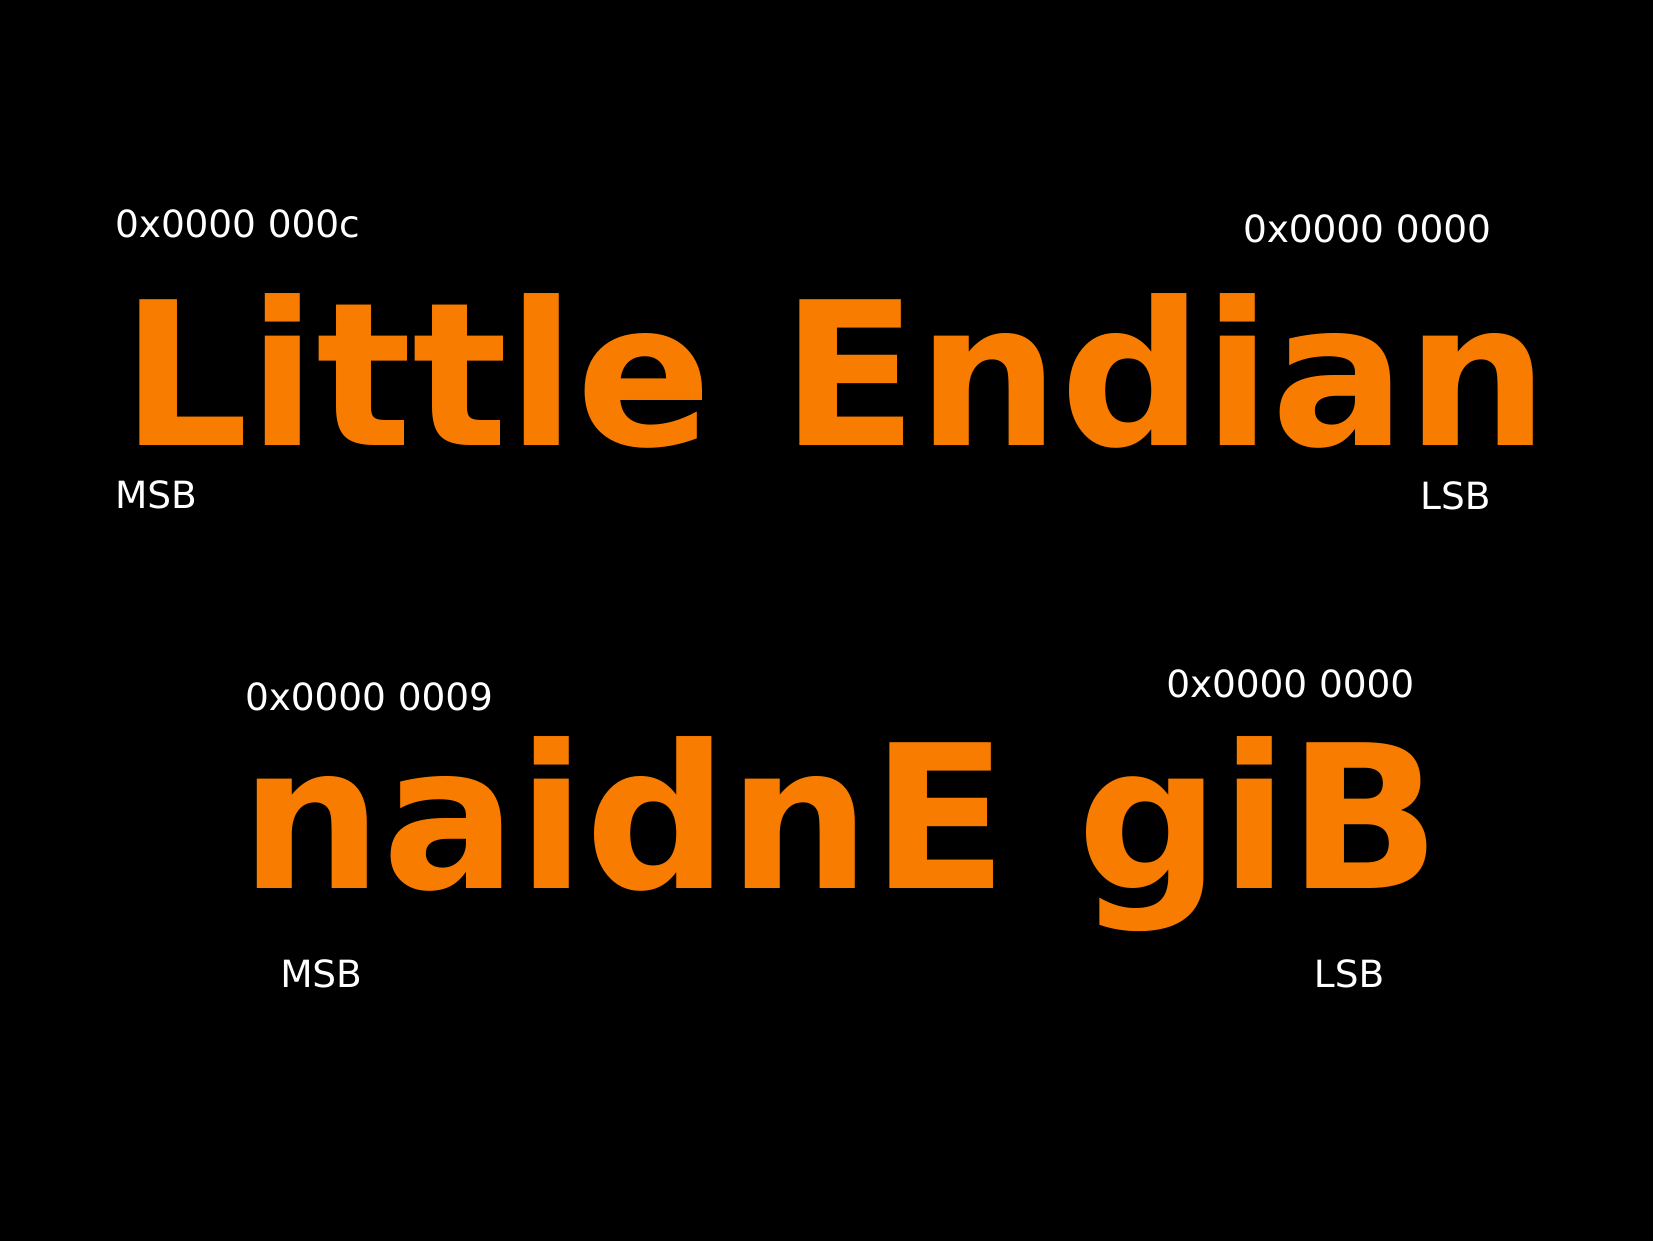

0x0000 000c
0x0000 0000
Little Endian
MSB
LSB
0x0000 0000
0x0000 0009
naidnE giB
MSB
LSB